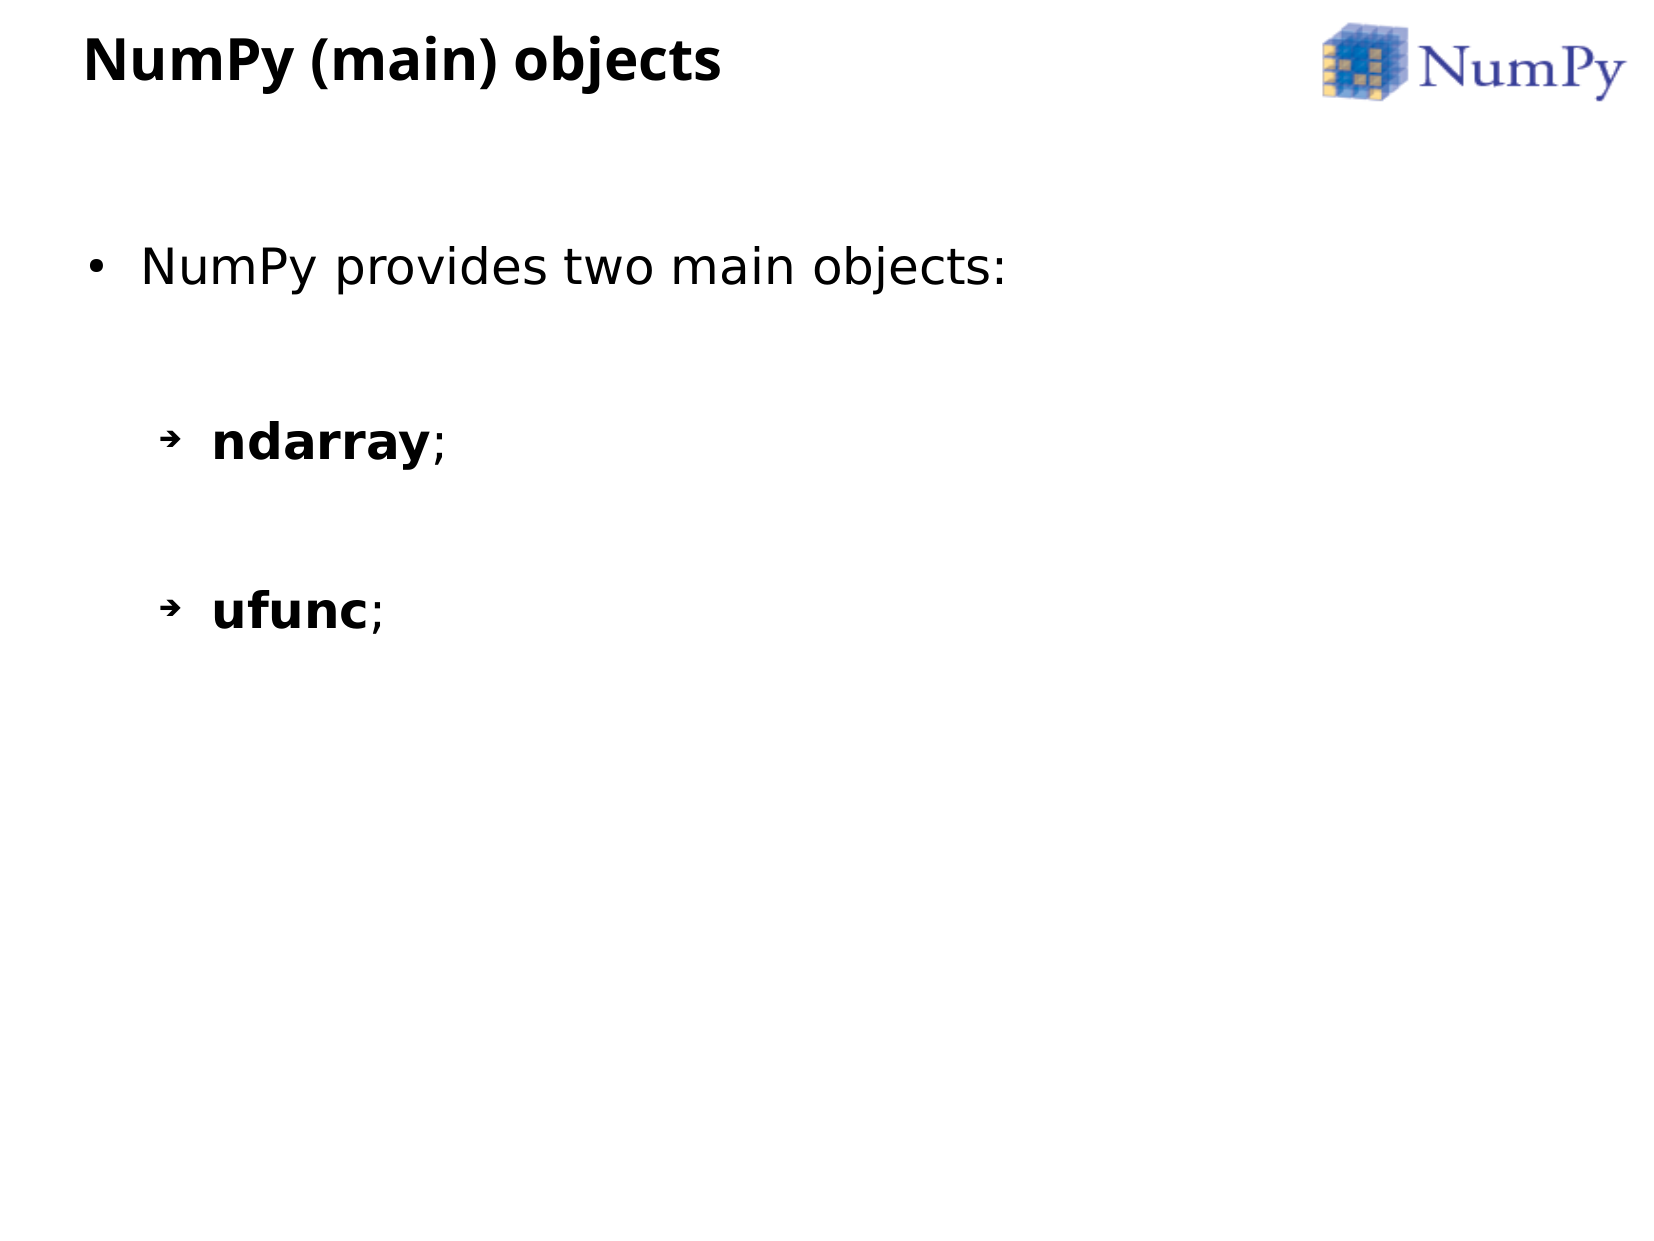

# NumPy (main) objects
NumPy provides two main objects:
ndarray;
ufunc;